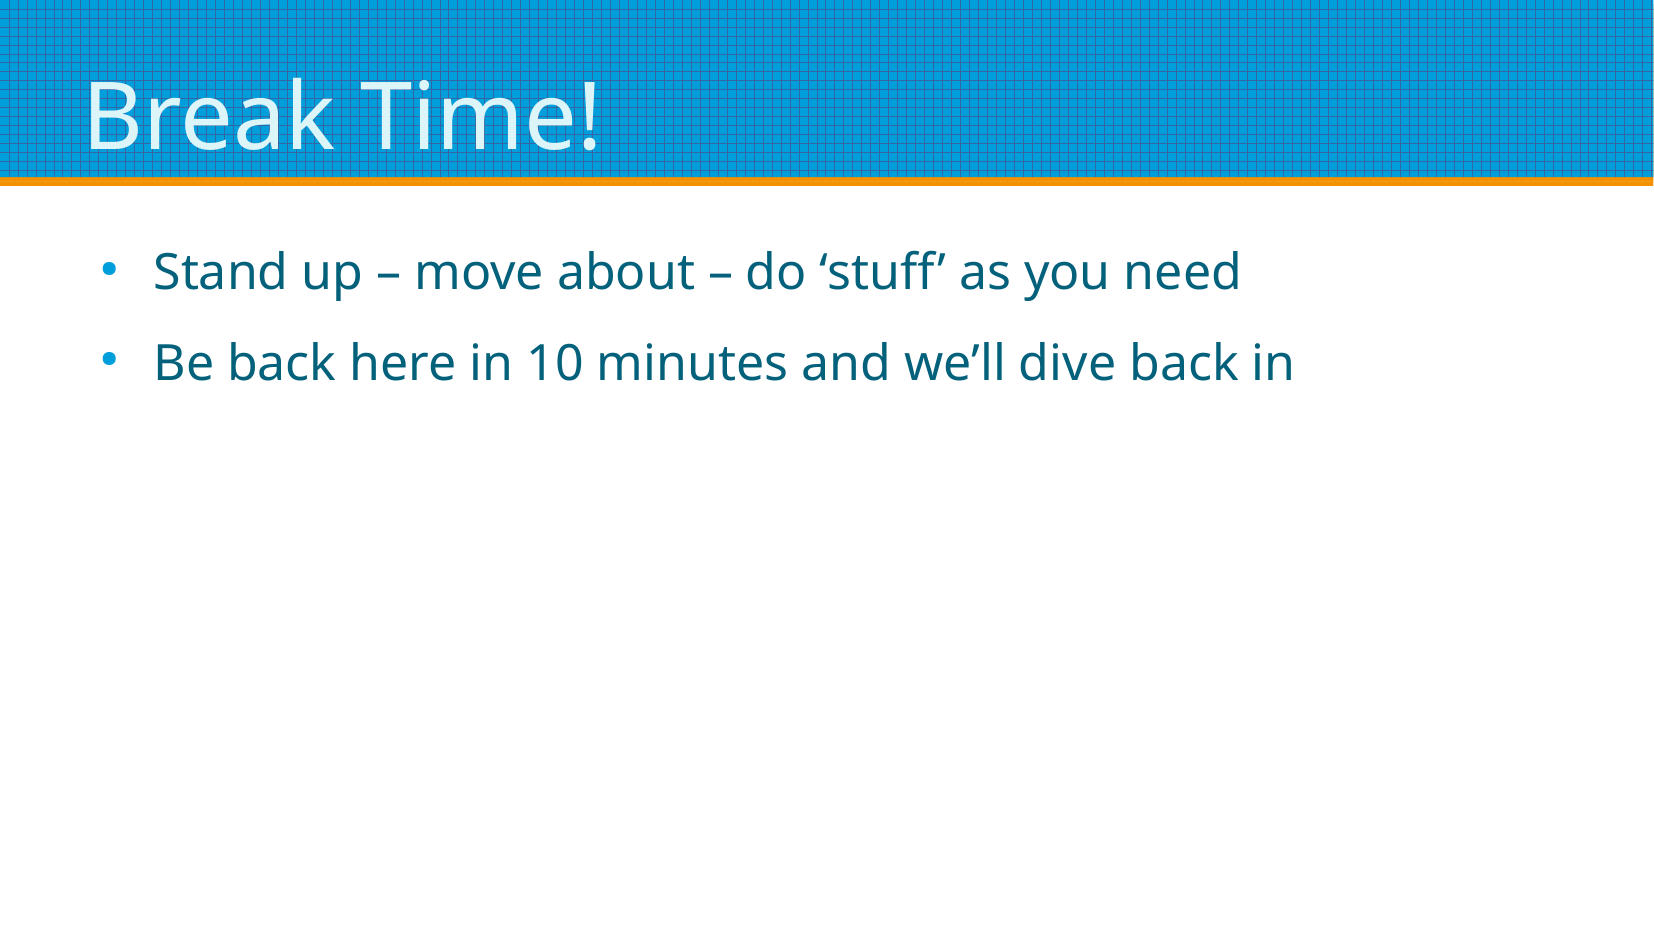

# Break Time!
Stand up – move about – do ‘stuff’ as you need
Be back here in 10 minutes and we’ll dive back in